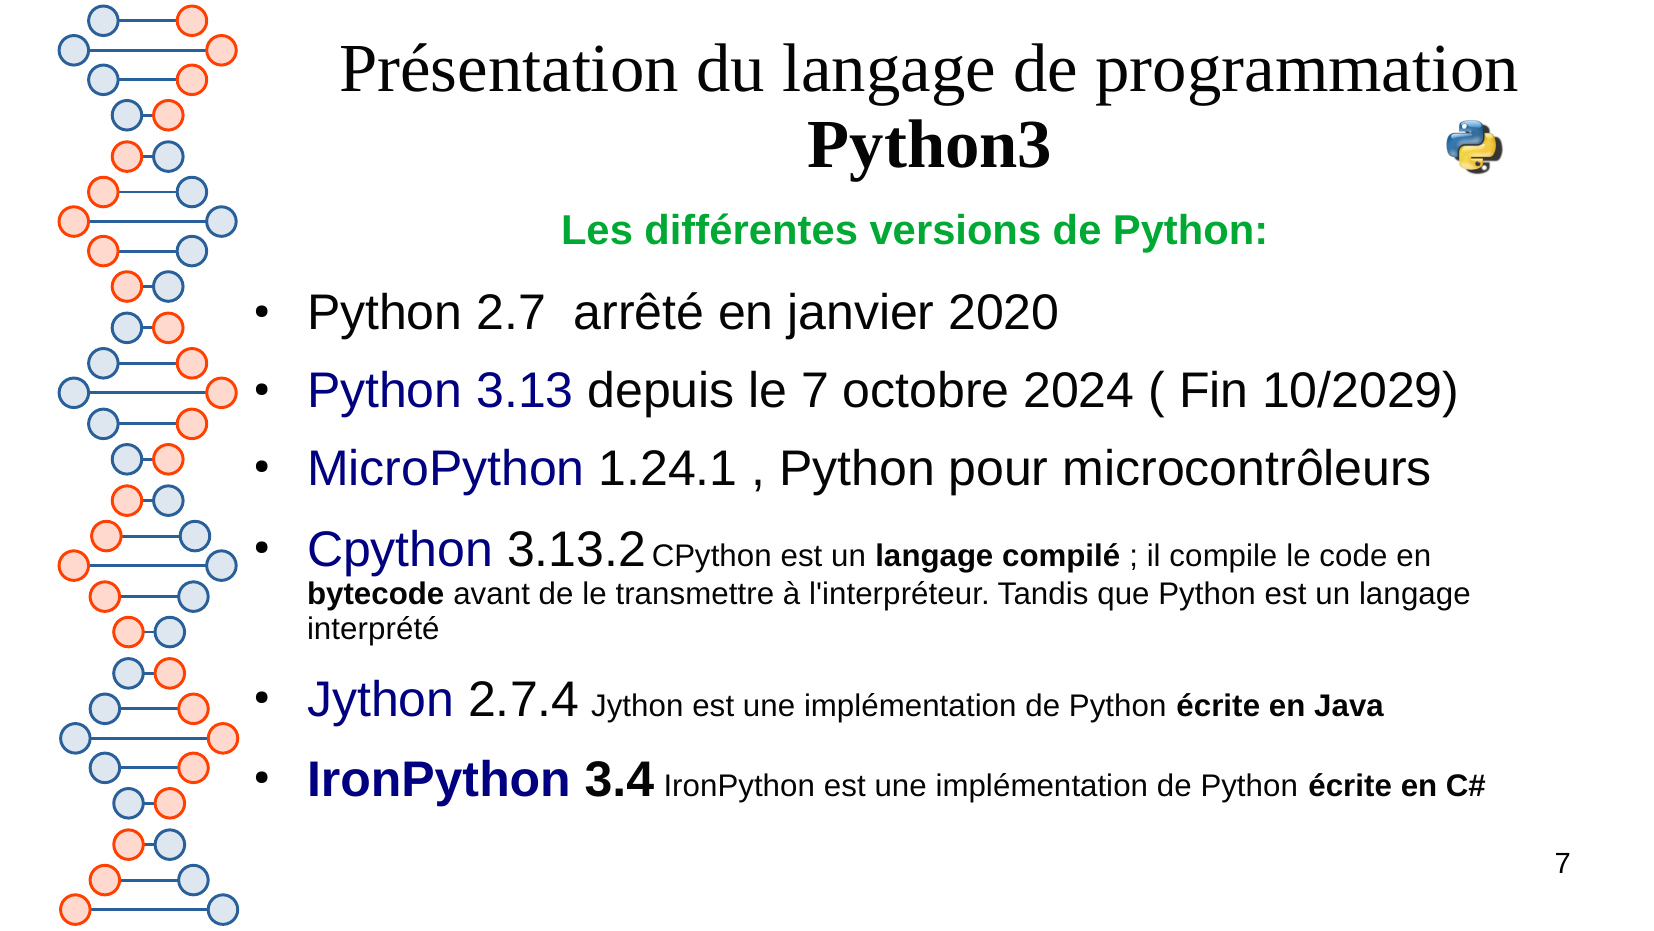

Présentation du langage de programmation
Python3
# Python 2.7 arrêté en janvier 2020
Python 3.13 depuis le 7 octobre 2024 ( Fin 10/2029)
MicroPython 1.24.1 , Python pour microcontrôleurs
Cpython 3.13.2 CPython est un langage compilé ; il compile le code en bytecode avant de le transmettre à l'interpréteur. Tandis que Python est un langage interprété
Jython 2.7.4 Jython est une implémentation de Python écrite en Java
IronPython 3.4 IronPython est une implémentation de Python écrite en C#
Les différentes versions de Python:
7